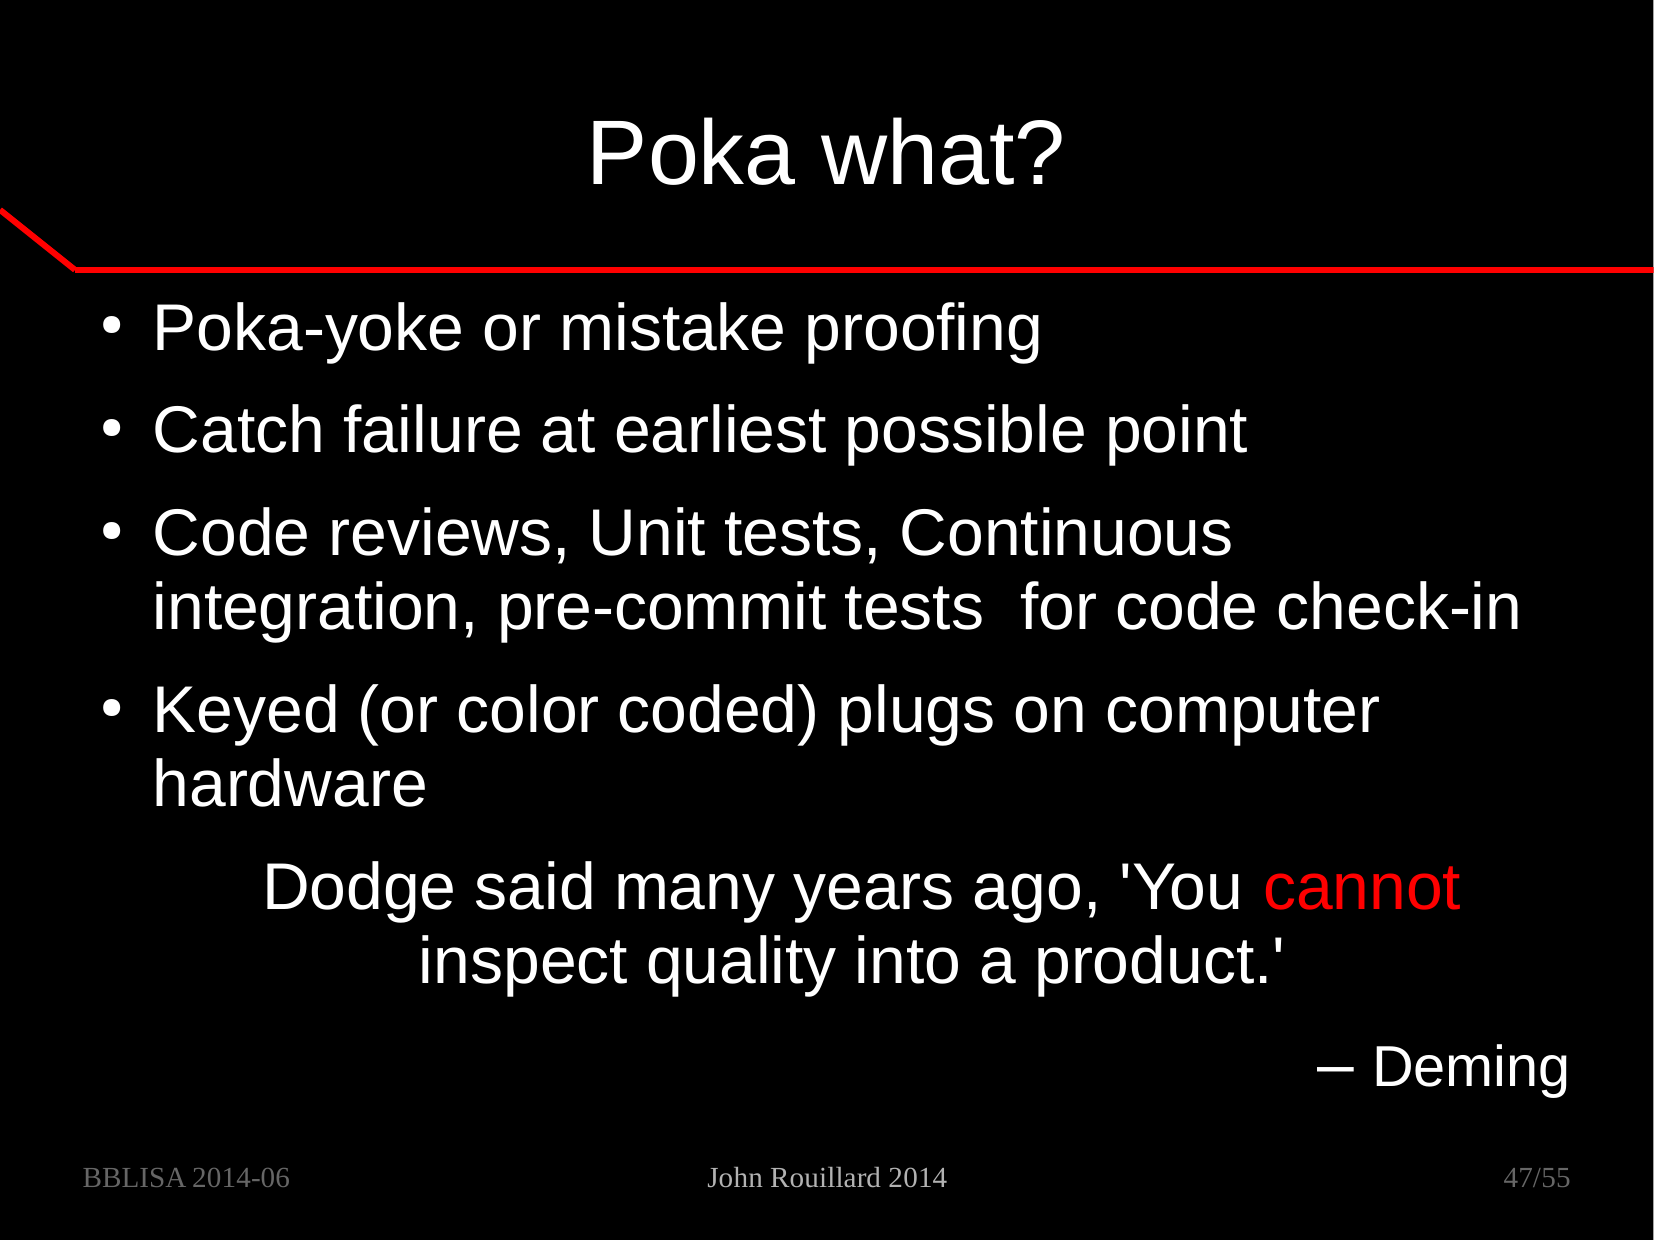

# Poka what?
Poka-yoke or mistake proofing
Catch failure at earliest possible point
Code reviews, Unit tests, Continuous integration, pre-commit tests for code check-in
Keyed (or color coded) plugs on computer hardware
Dodge said many years ago, 'You cannot inspect quality into a product.'
– Deming
BBLISA 2014-06
John Rouillard 2014
47